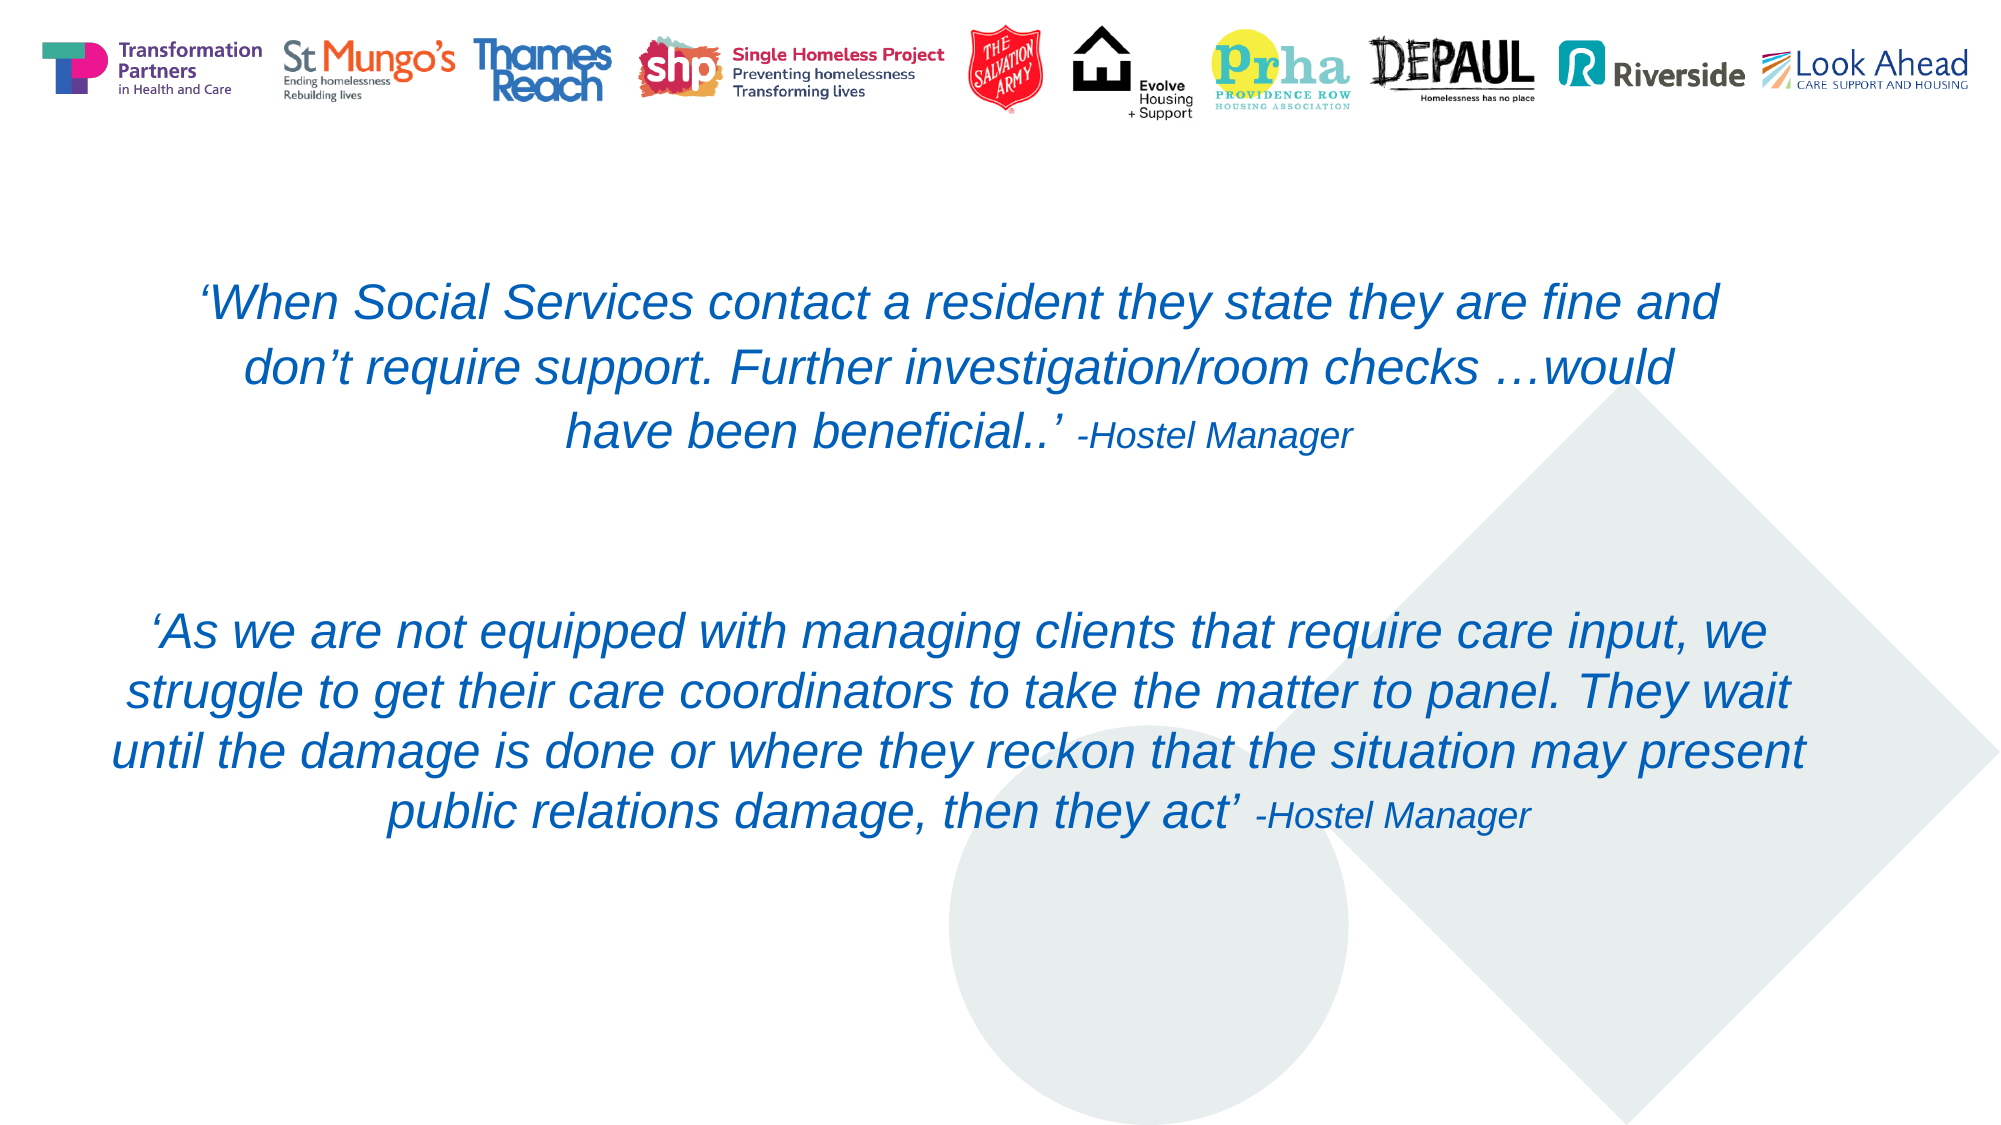

# Slide 13
‘When Social Services contact a resident they state they are fine and don’t require support. Further investigation/room checks …would have been beneficial..’ -Hostel Manager
‘As we are not equipped with managing clients that require care input, we struggle to get their care coordinators to take the matter to panel. They wait until the damage is done or where they reckon that the situation may present public relations damage, then they act’ -Hostel Manager